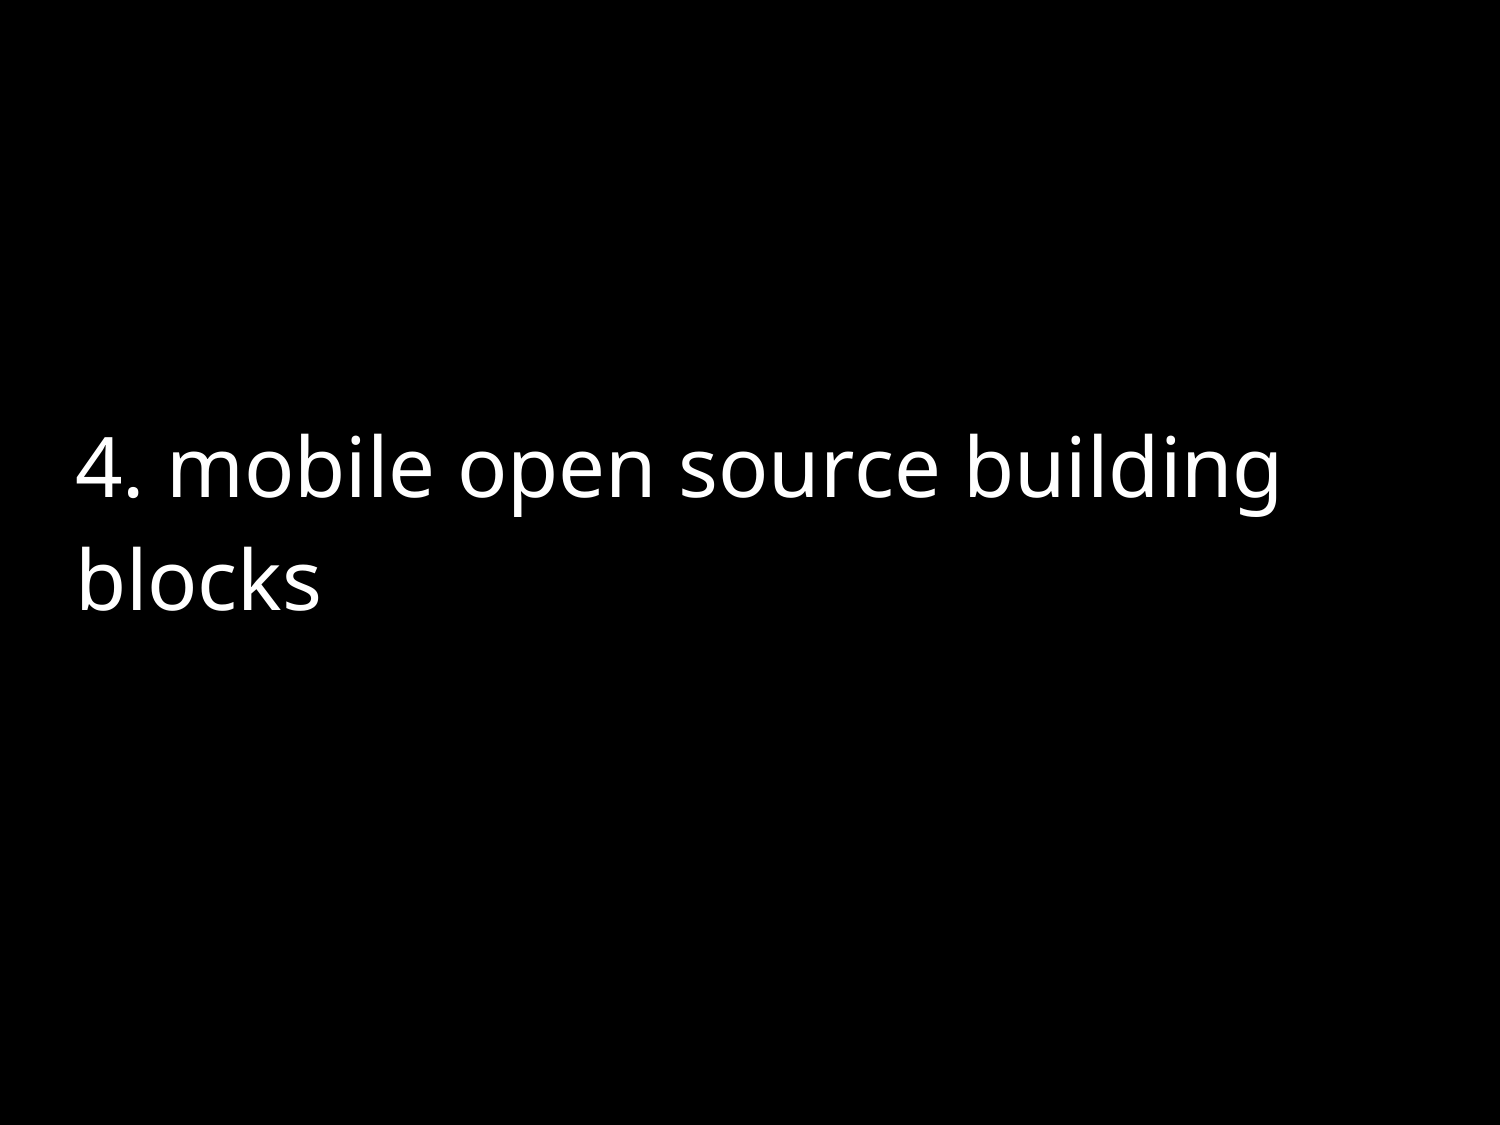

# 4. mobile open source building blocks